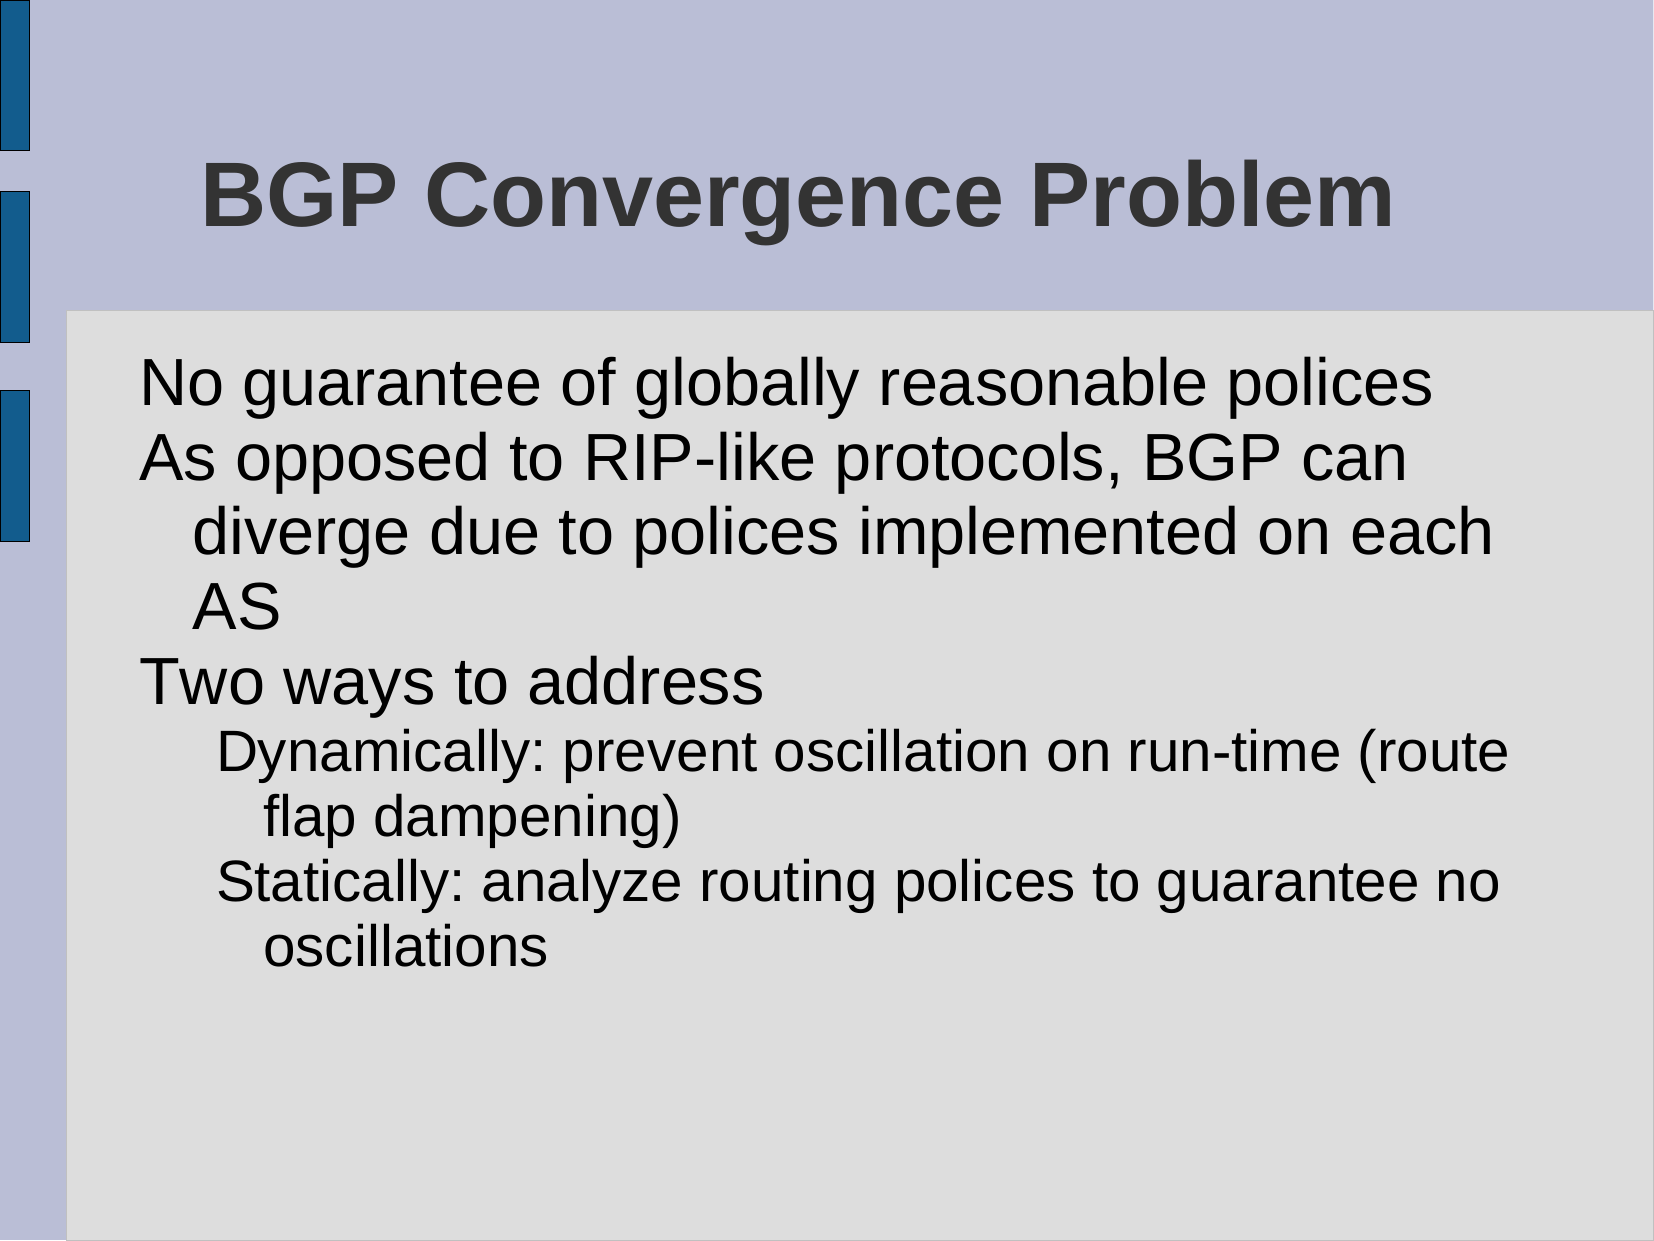

# BGP Convergence Problem
No guarantee of globally reasonable polices
As opposed to RIP-like protocols, BGP can diverge due to polices implemented on each AS
Two ways to address
Dynamically: prevent oscillation on run-time (route flap dampening)
Statically: analyze routing polices to guarantee no oscillations